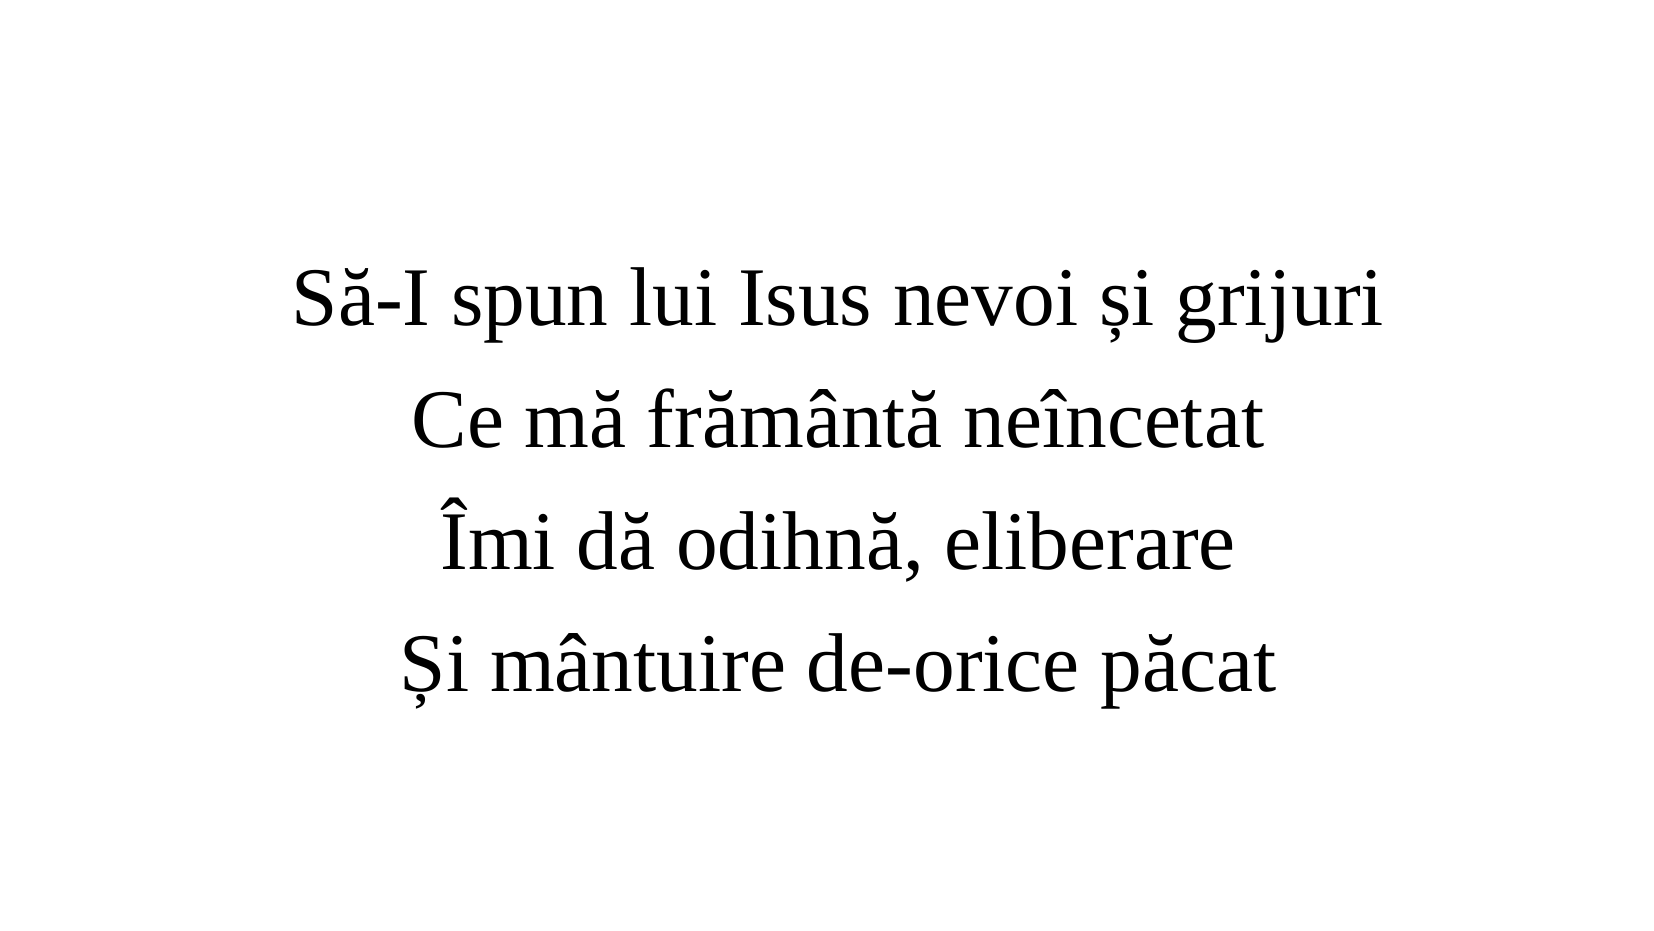

# Să-I spun lui Isus nevoi și grijuri
Ce mă frământă neîncetat
Îmi dă odihnă, eliberare
Și mântuire de-orice păcat